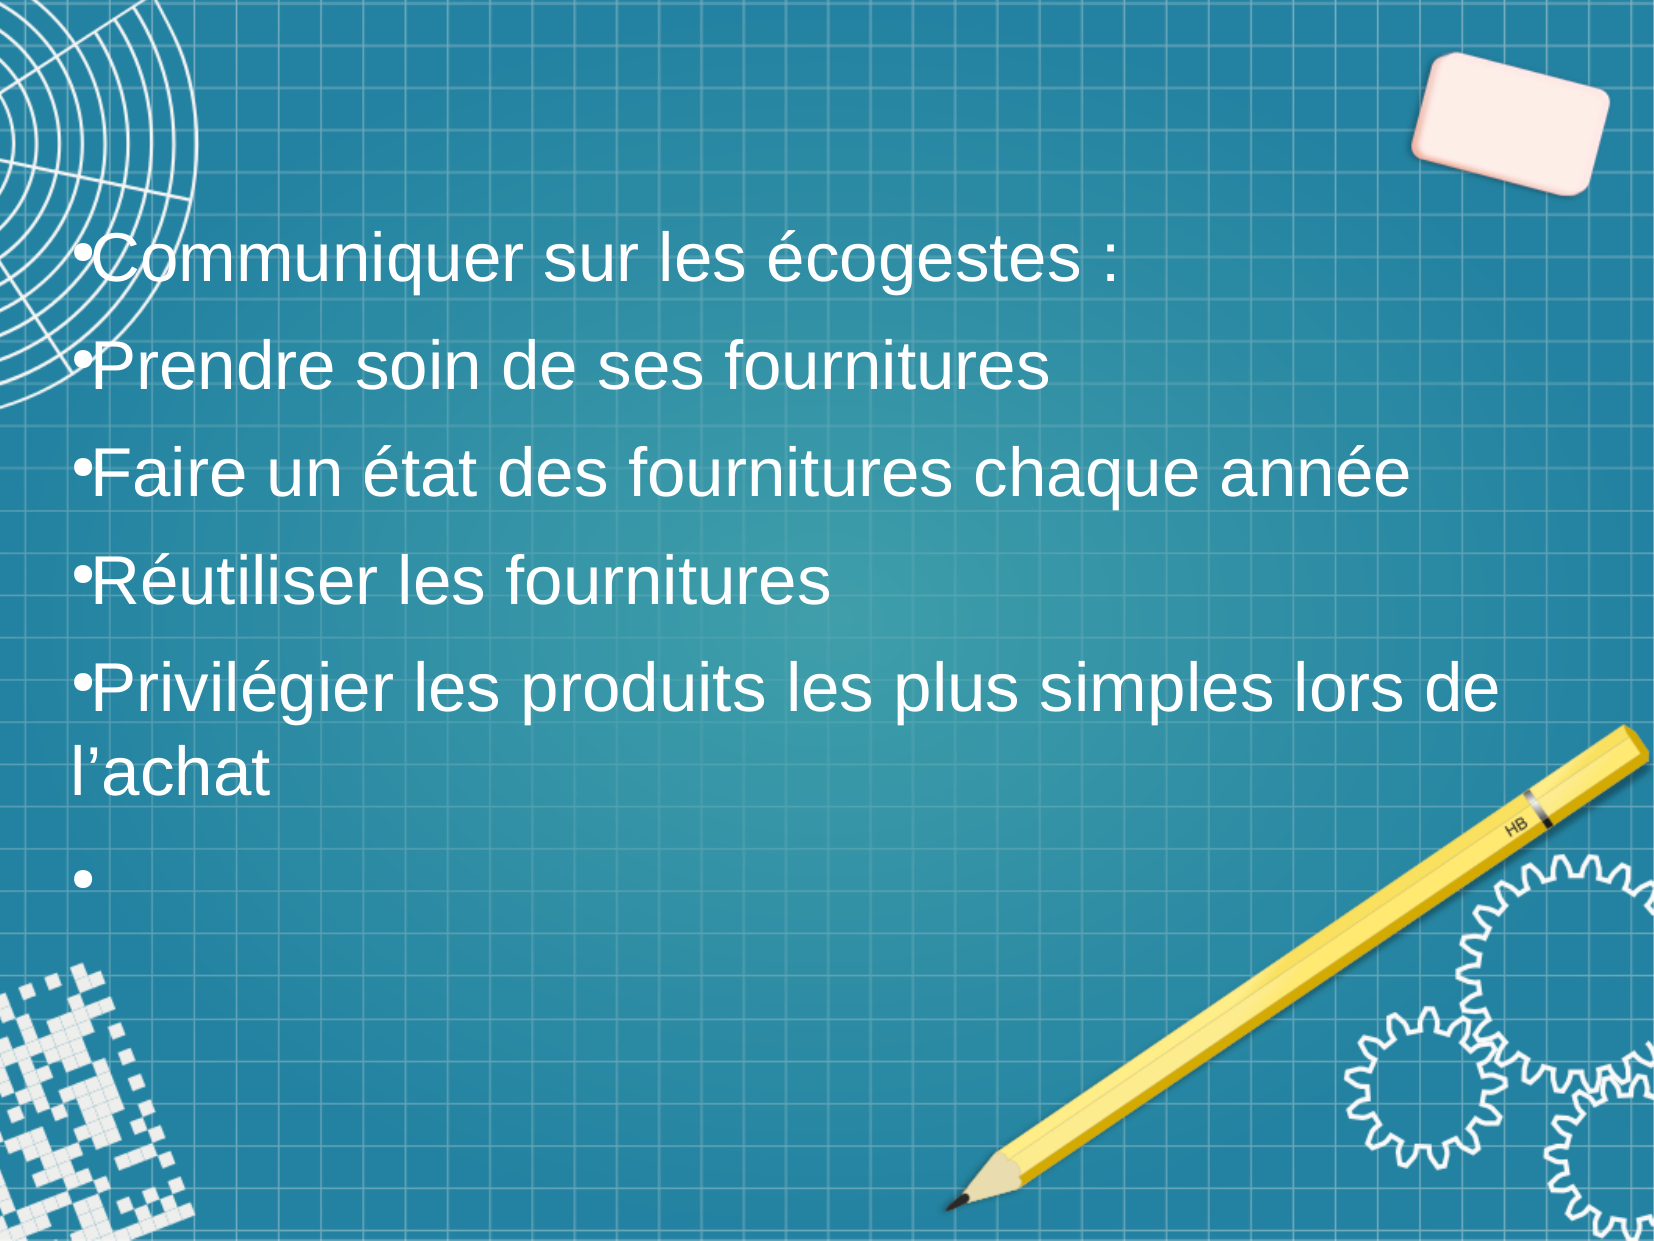

#
Communiquer sur les écogestes :
Prendre soin de ses fournitures
Faire un état des fournitures chaque année
Réutiliser les fournitures
Privilégier les produits les plus simples lors de l’achat